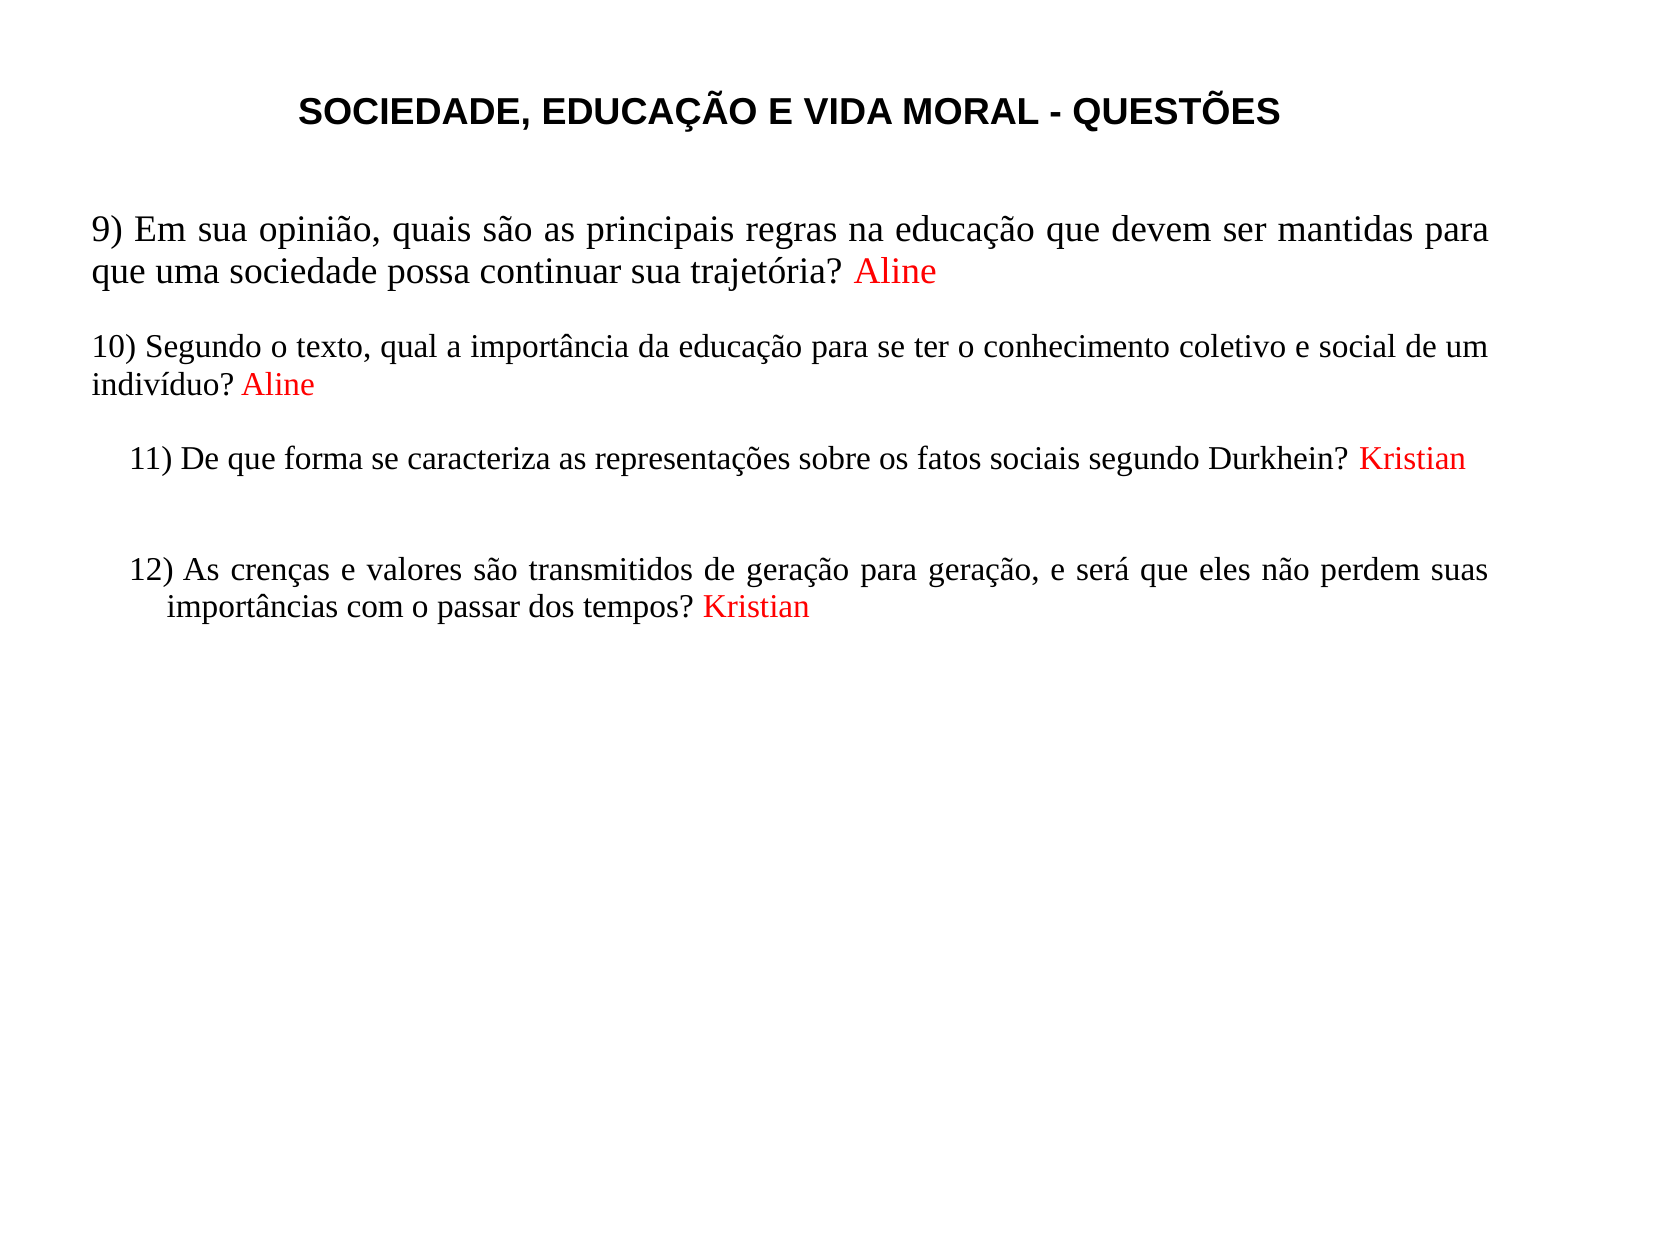

SOCIEDADE, EDUCAÇÃO E VIDA MORAL - QUESTÕES
9) Em sua opinião, quais são as principais regras na educação que devem ser mantidas para que uma sociedade possa continuar sua trajetória? Aline
10) Segundo o texto, qual a importância da educação para se ter o conhecimento coletivo e social de um indivíduo? Aline
11) De que forma se caracteriza as representações sobre os fatos sociais segundo Durkhein? Kristian
12) As crenças e valores são transmitidos de geração para geração, e será que eles não perdem suas importâncias com o passar dos tempos? Kristian